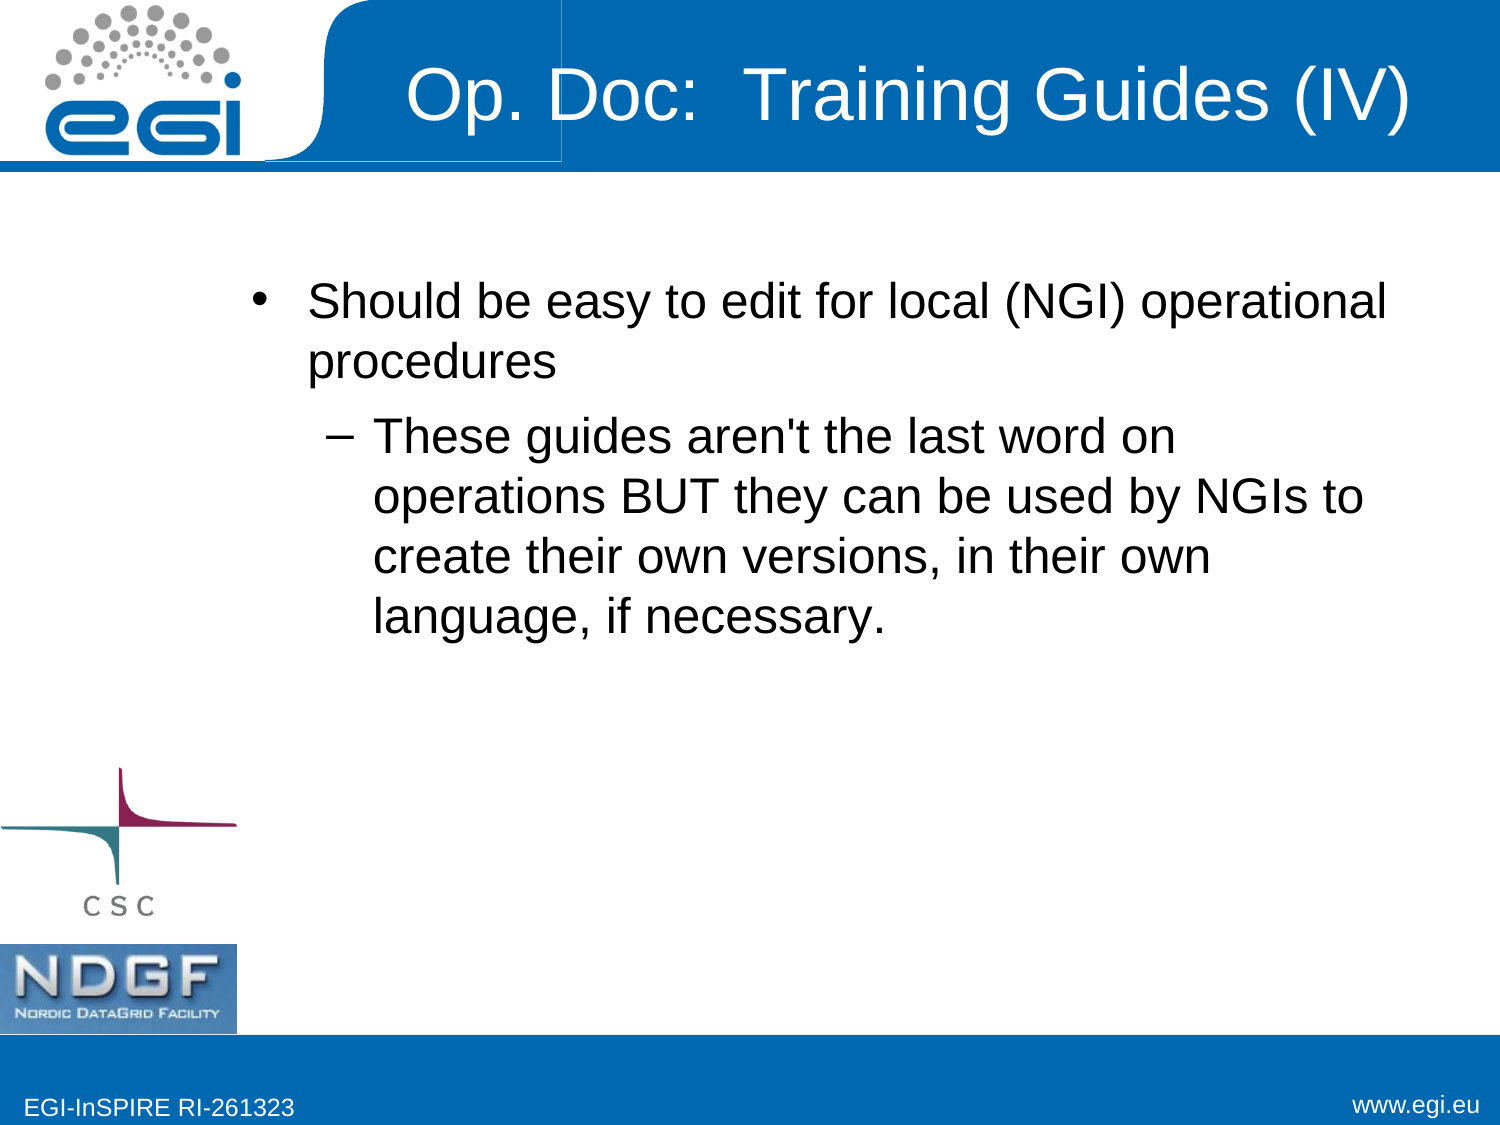

# Op. Doc: Training Guides (IV)
Should be easy to edit for local (NGI) operational procedures
These guides aren't the last word on operations BUT they can be used by NGIs to create their own versions, in their own language, if necessary.